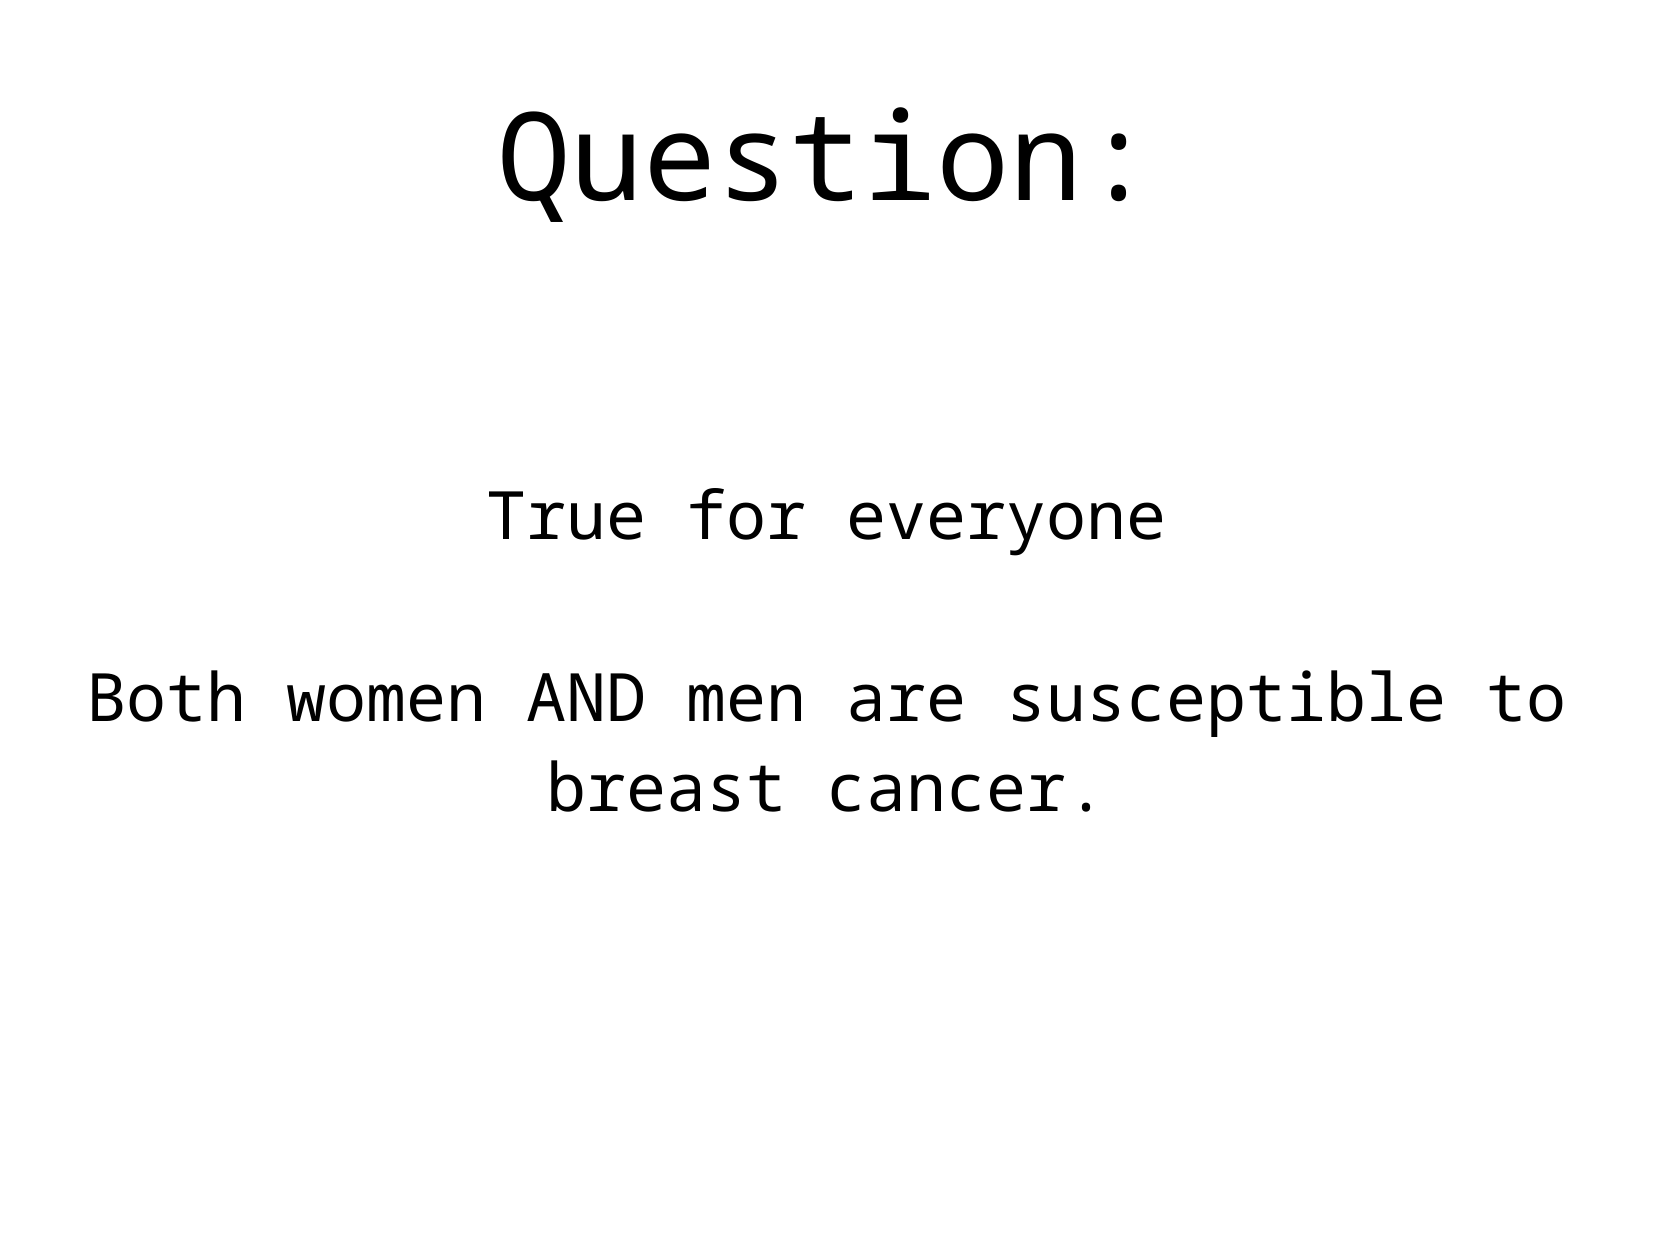

# Question:
True for everyone
Both women AND men are susceptible to breast cancer.